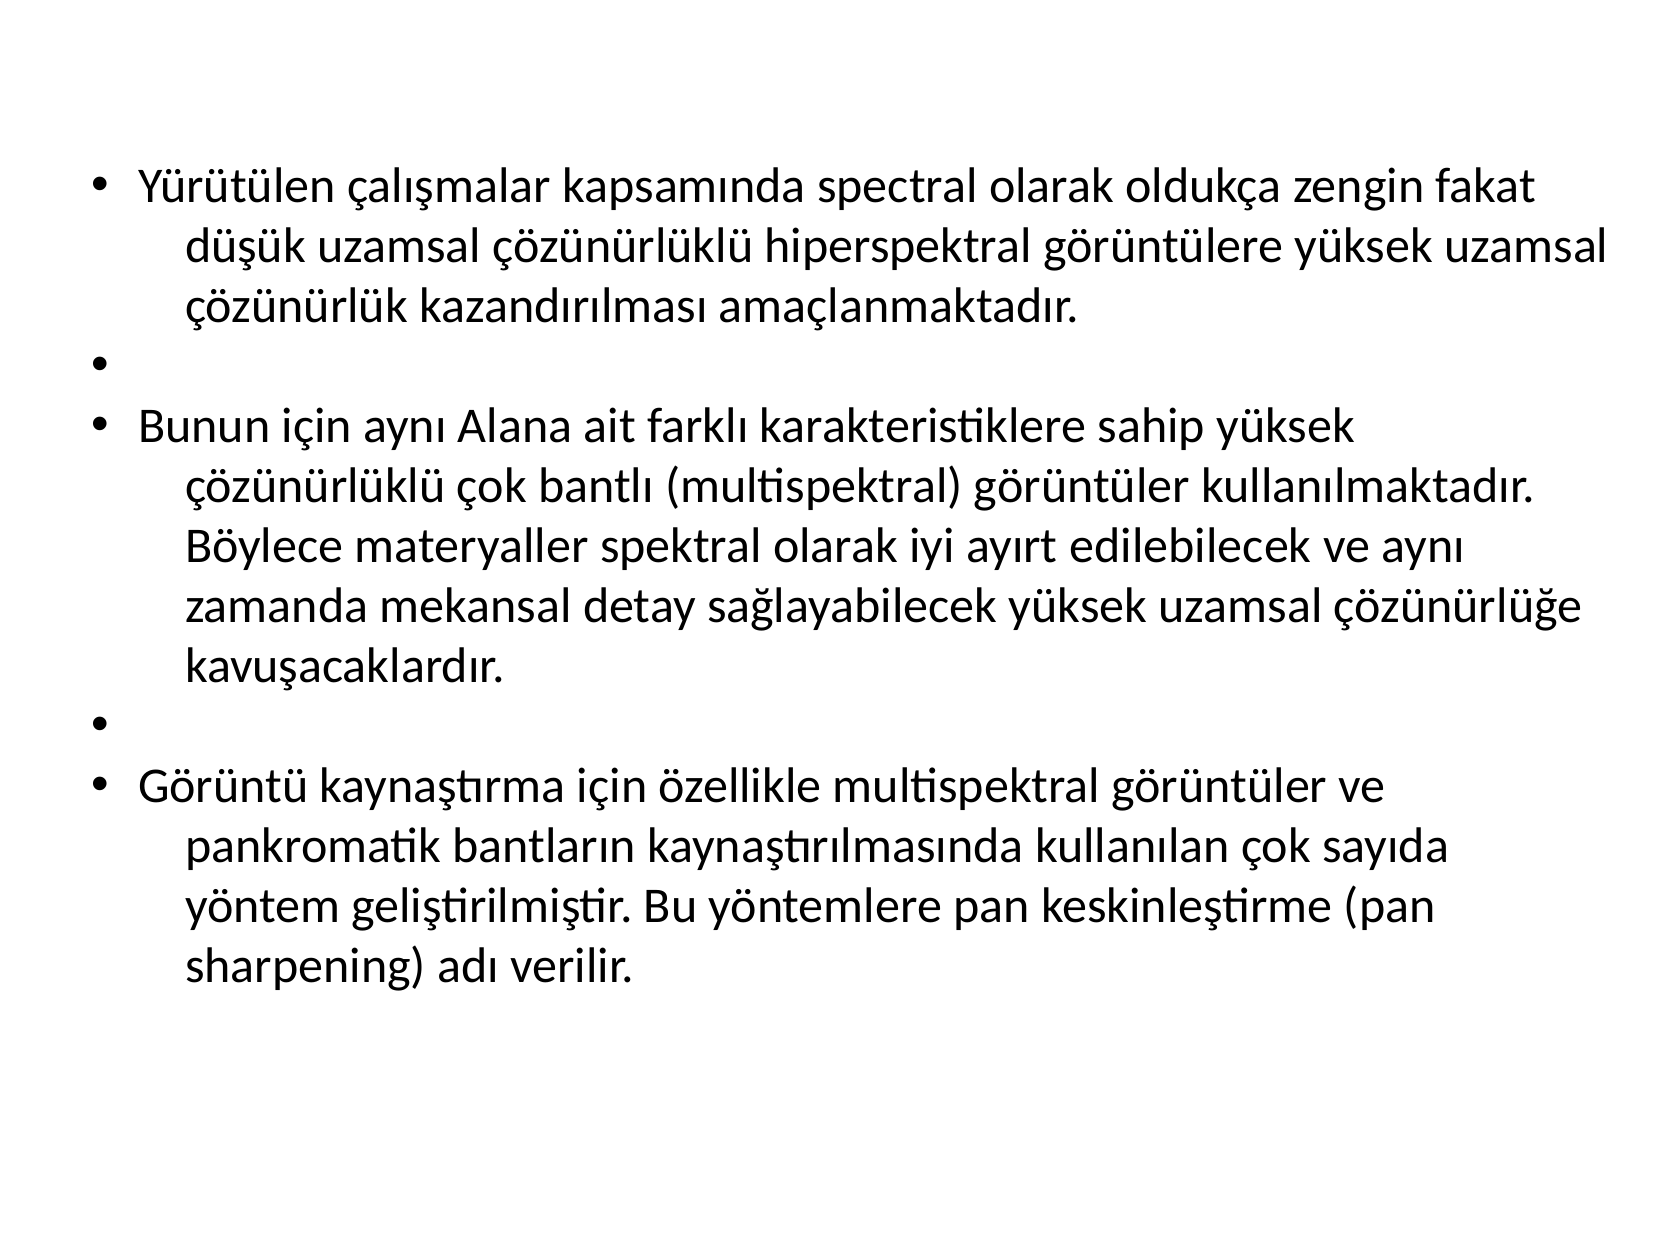

Yürütülen çalışmalar kapsamında spectral olarak oldukça zengin fakat düşük uzamsal çözünürlüklü hiperspektral görüntülere yüksek uzamsal çözünürlük kazandırılması amaçlanmaktadır.
Bunun için aynı Alana ait farklı karakteristiklere sahip yüksek çözünürlüklü çok bantlı (multispektral) görüntüler kullanılmaktadır. Böylece materyaller spektral olarak iyi ayırt edilebilecek ve aynı zamanda mekansal detay sağlayabilecek yüksek uzamsal çözünürlüğe kavuşacaklardır.
Görüntü kaynaştırma için özellikle multispektral görüntüler ve pankromatik bantların kaynaştırılmasında kullanılan çok sayıda yöntem geliştirilmiştir. Bu yöntemlere pan keskinleştirme (pan sharpening) adı verilir.